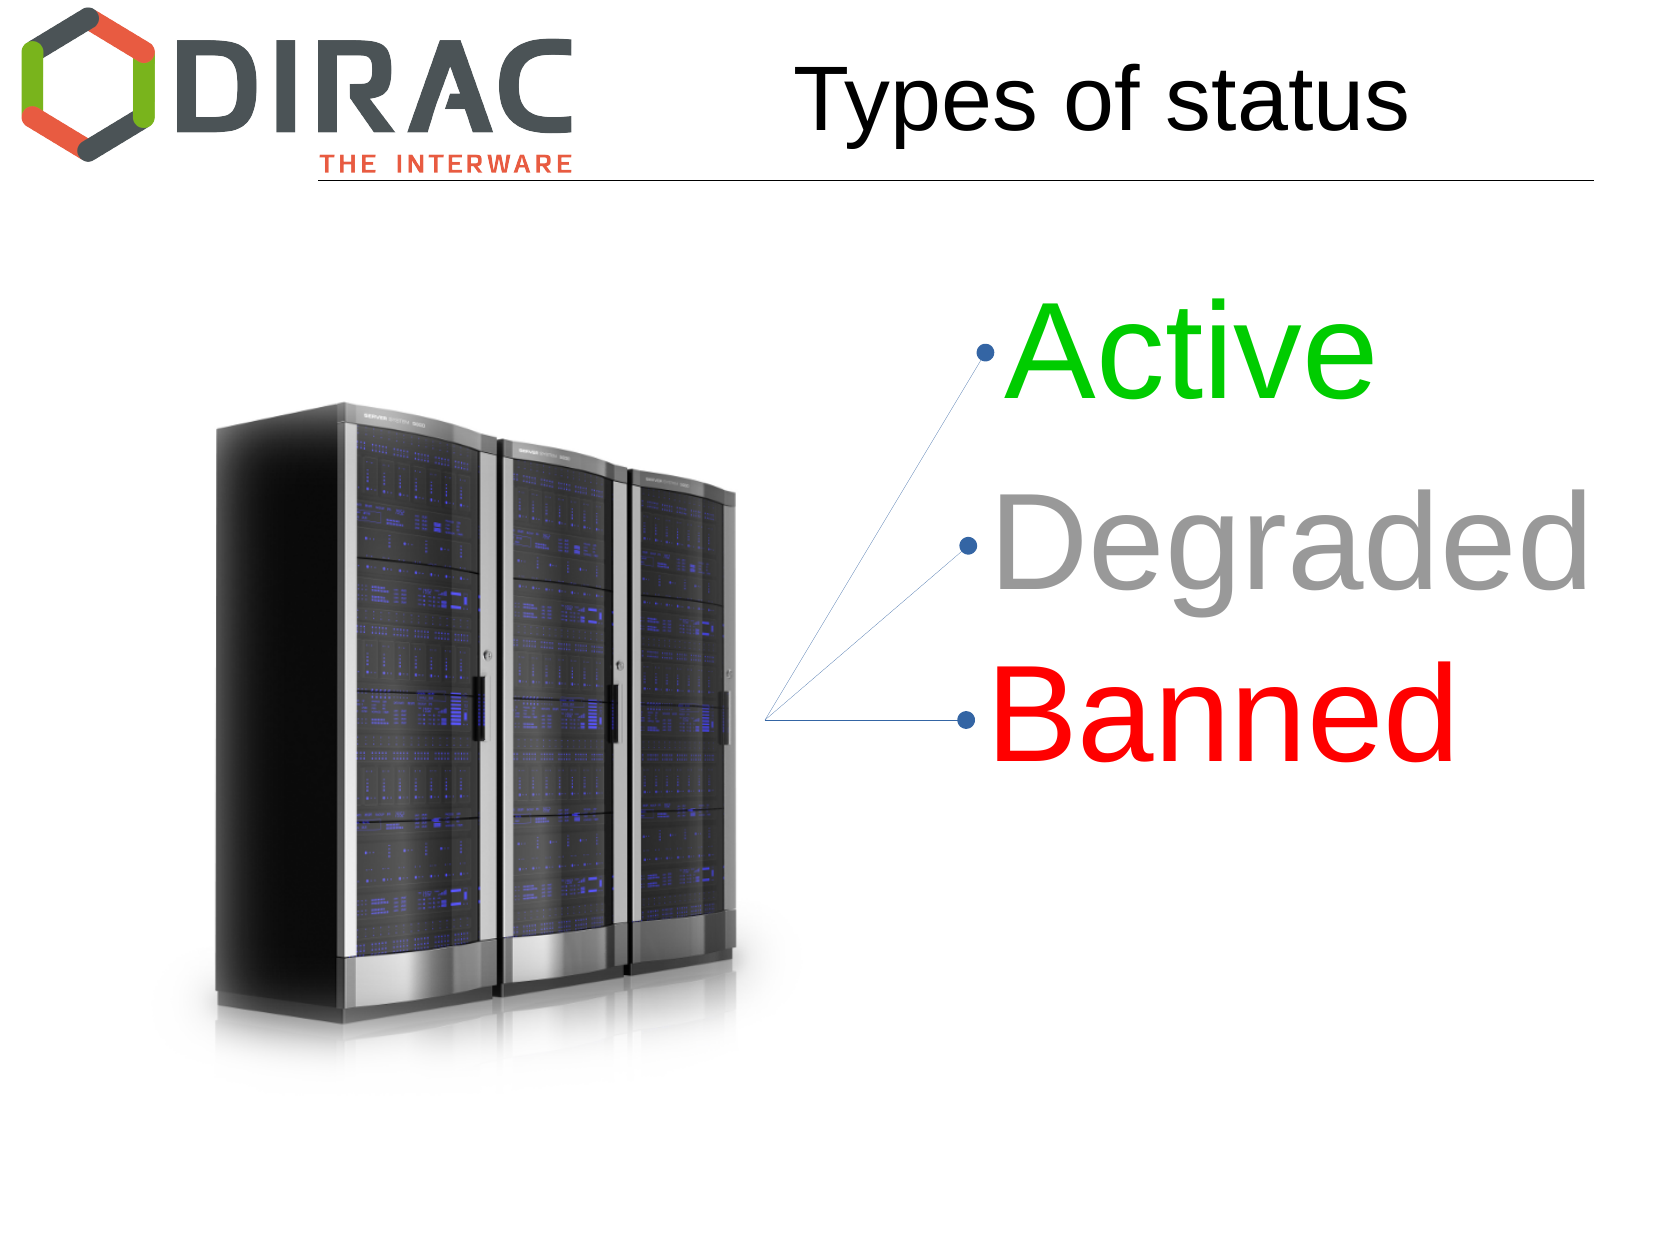

# Types of status
Active
Degraded
Banned